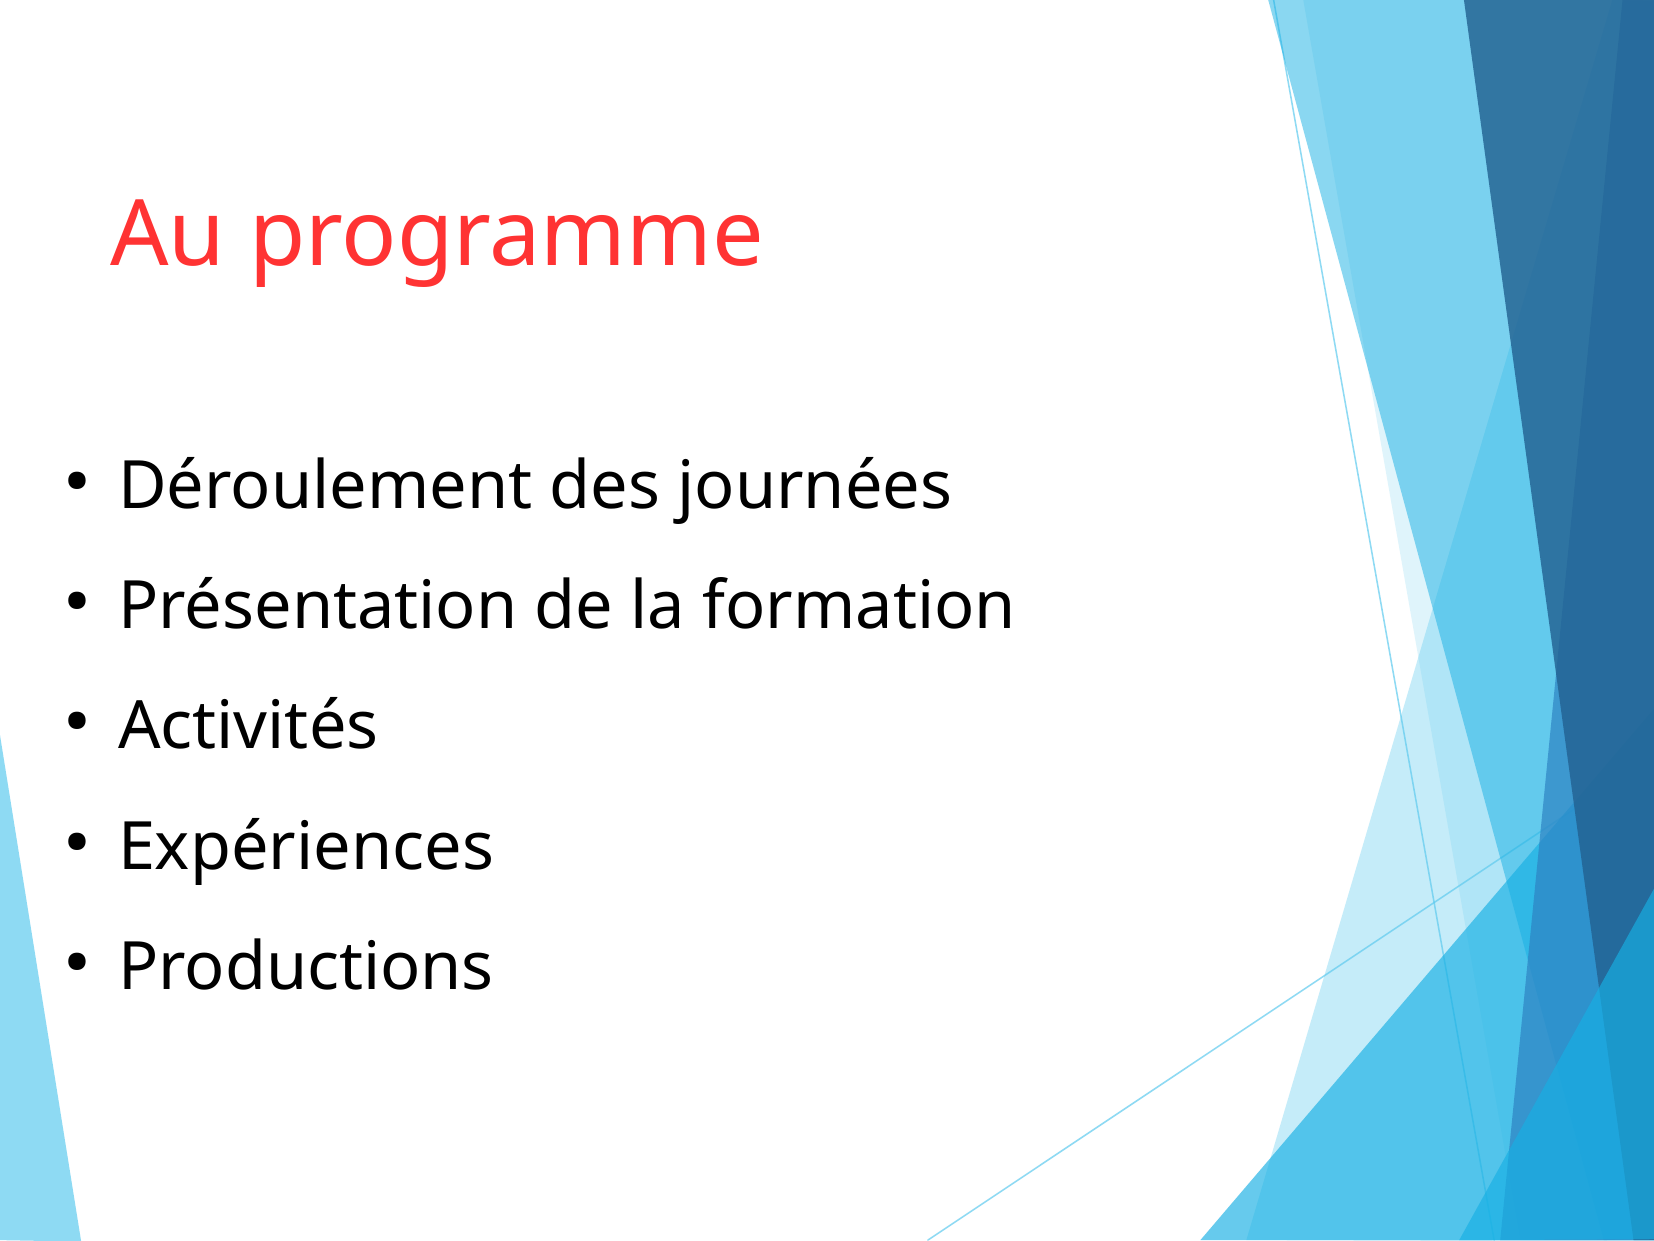

# Au programme
Déroulement des journées
Présentation de la formation
Activités
Expériences
Productions